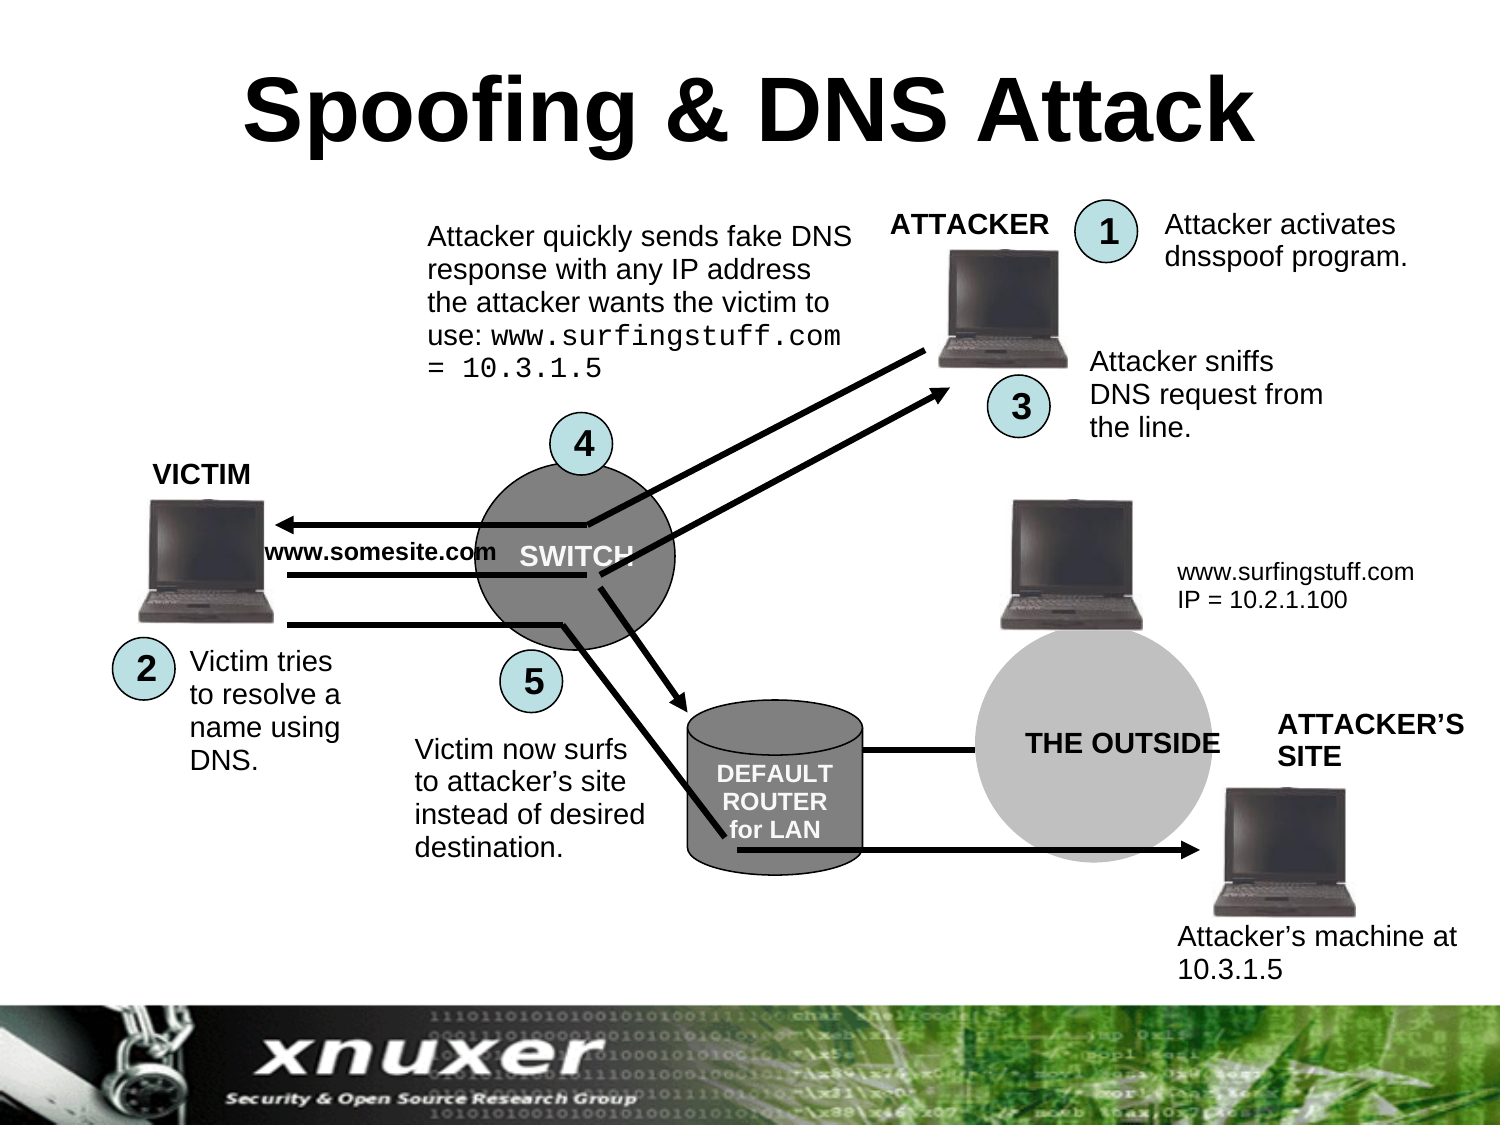

# Spoofing & DNS Attack
ATTACKER
1
Attacker activates dnsspoof program.
Attacker quickly sends fake DNS response with any IP address the attacker wants the victim to use: www.surfingstuff.com = 10.3.1.5
Attacker sniffs DNS request from the line.
3
4
VICTIM
SWITCH
www.somesite.com
www.surfingstuff.com
IP = 10.2.1.100
THE OUTSIDE
2
Victim tries to resolve a name using DNS.
5
DEFAULT
ROUTER
for LAN
ATTACKER’S SITE
Victim now surfs to attacker’s site instead of desired destination.
Attacker’s machine at 10.3.1.5